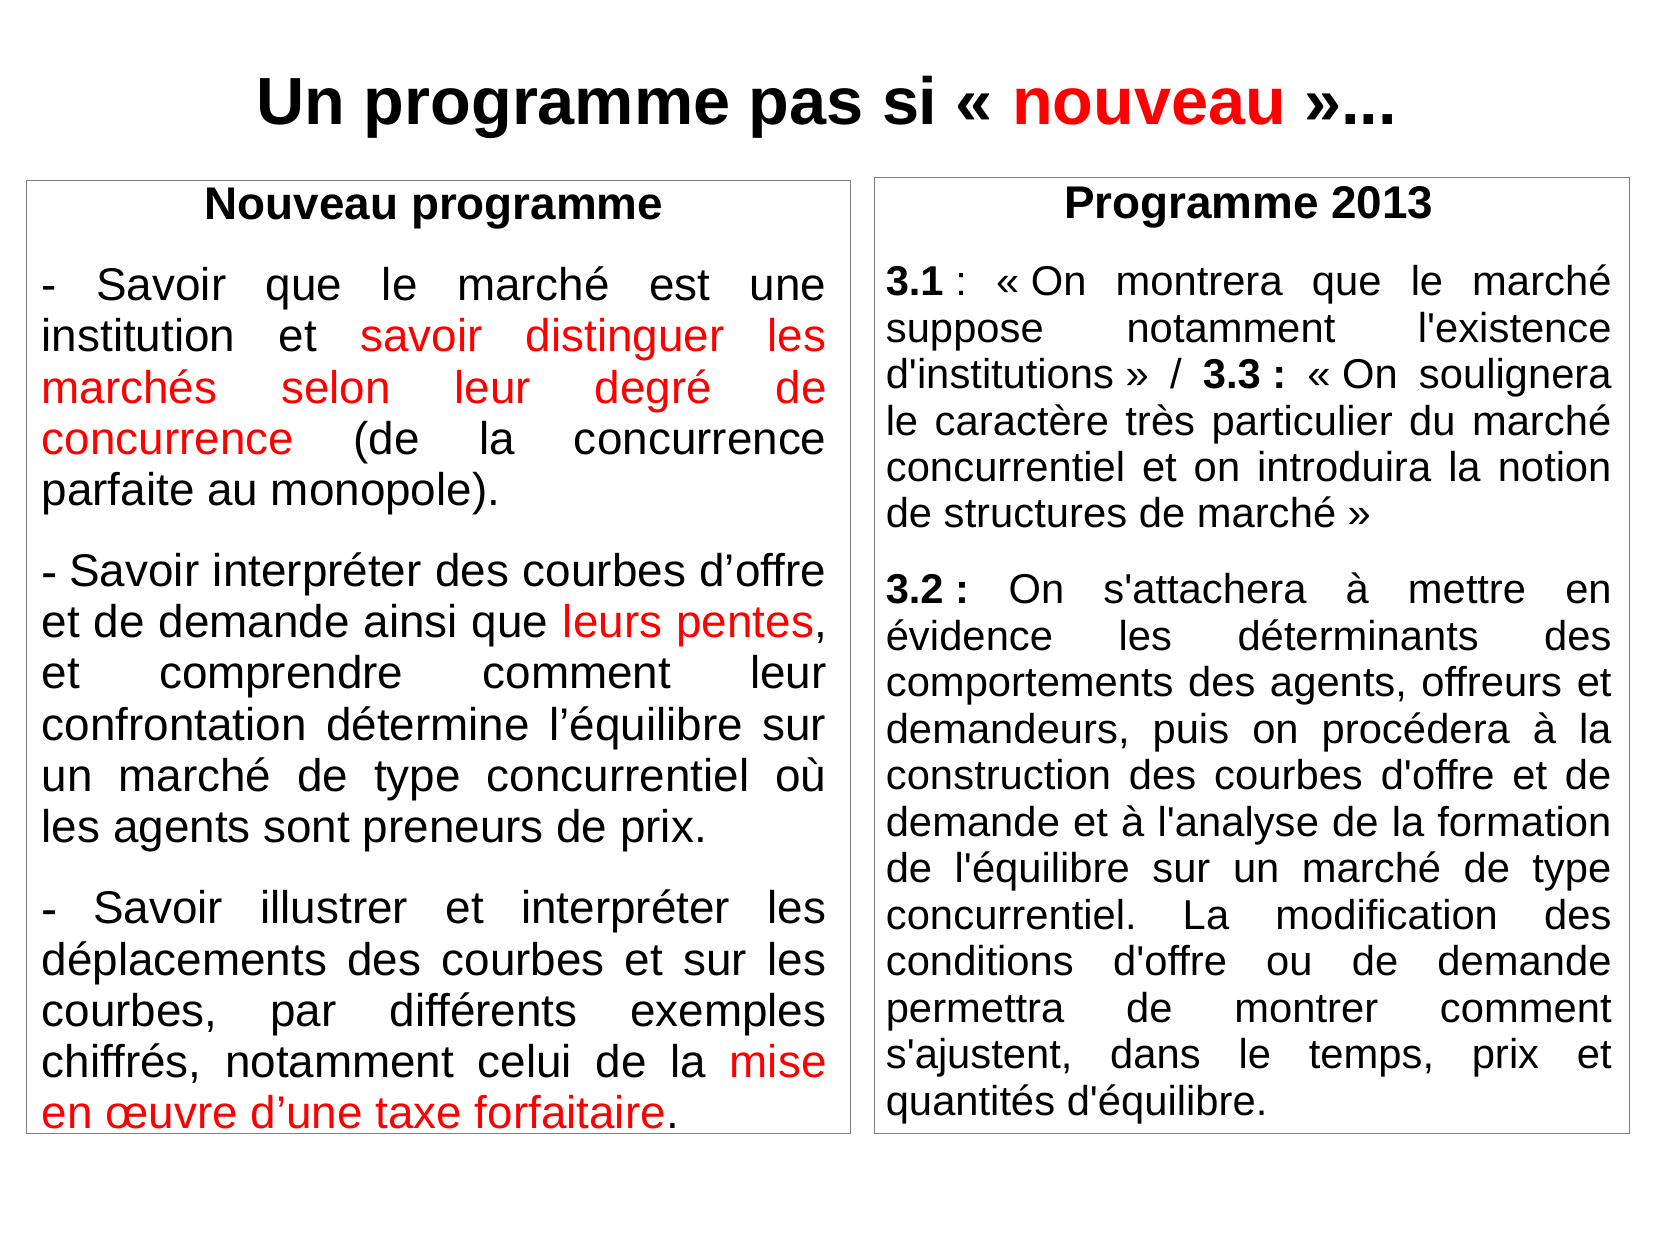

# Un programme pas si « nouveau »...
Programme 2013
3.1 : « On montrera que le marché suppose notamment l'existence d'institutions » / 3.3 : « On soulignera le caractère très particulier du marché concurrentiel et on introduira la notion de structures de marché »
3.2 : On s'attachera à mettre en évidence les déterminants des comportements des agents, offreurs et demandeurs, puis on procédera à la construction des courbes d'offre et de demande et à l'analyse de la formation de l'équilibre sur un marché de type concurrentiel. La modification des conditions d'offre ou de demande permettra de montrer comment s'ajustent, dans le temps, prix et quantités d'équilibre.
Nouveau programme
- Savoir que le marché est une institution et savoir distinguer les marchés selon leur degré de concurrence (de la concurrence parfaite au monopole).
- Savoir interpréter des courbes d’offre et de demande ainsi que leurs pentes, et comprendre comment leur confrontation détermine l’équilibre sur un marché de type concurrentiel où les agents sont preneurs de prix.
- Savoir illustrer et interpréter les déplacements des courbes et sur les courbes, par différents exemples chiffrés, notamment celui de la mise en œuvre d’une taxe forfaitaire.